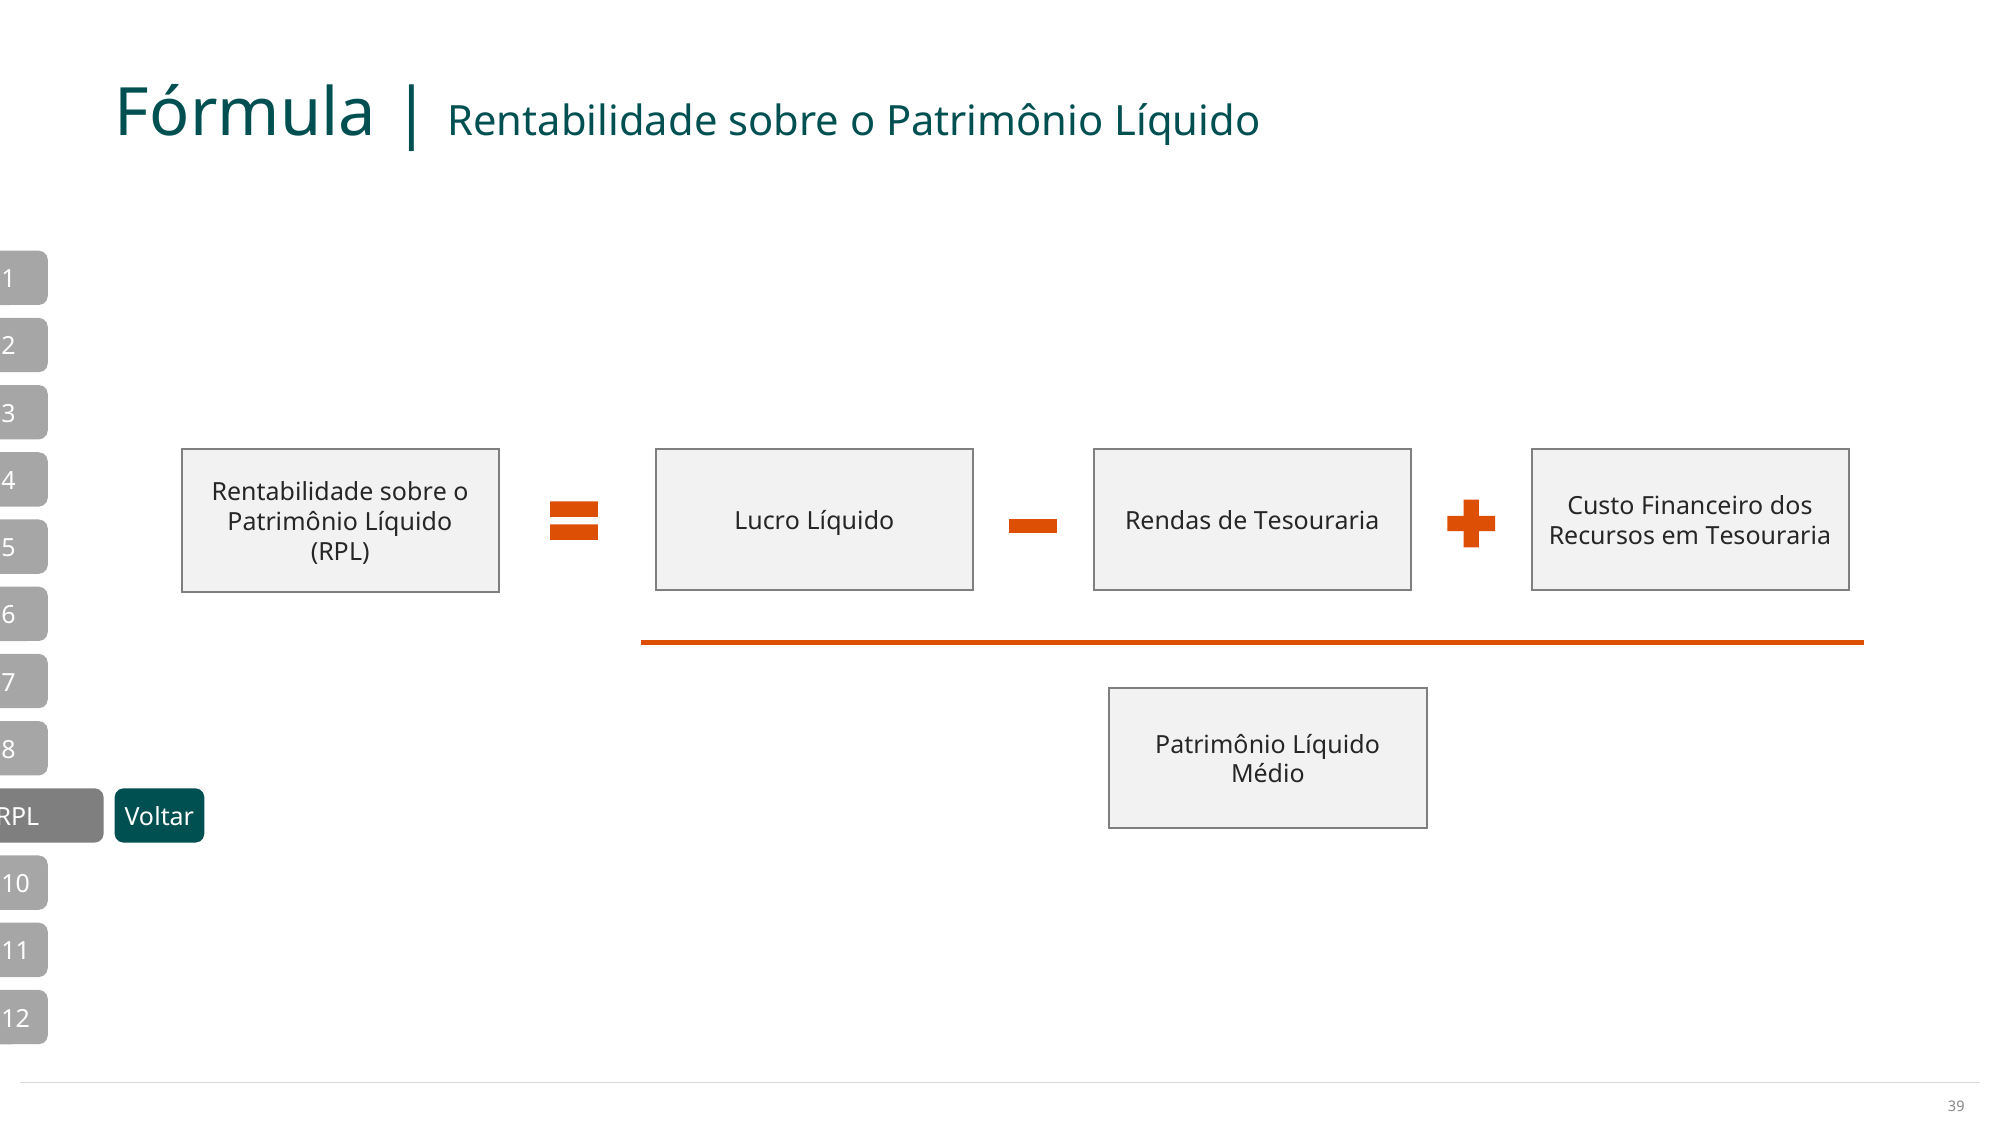

# Fórmula | Rentabilidade sobre o Patrimônio Líquido
1
2
3
Rentabilidade sobre o Patrimônio Líquido (RPL)
Lucro Líquido
Rendas de Tesouraria
Custo Financeiro dos Recursos em Tesouraria
4
5
6
7
Patrimônio Líquido Médio
8
RPL
Voltar
10
11
12